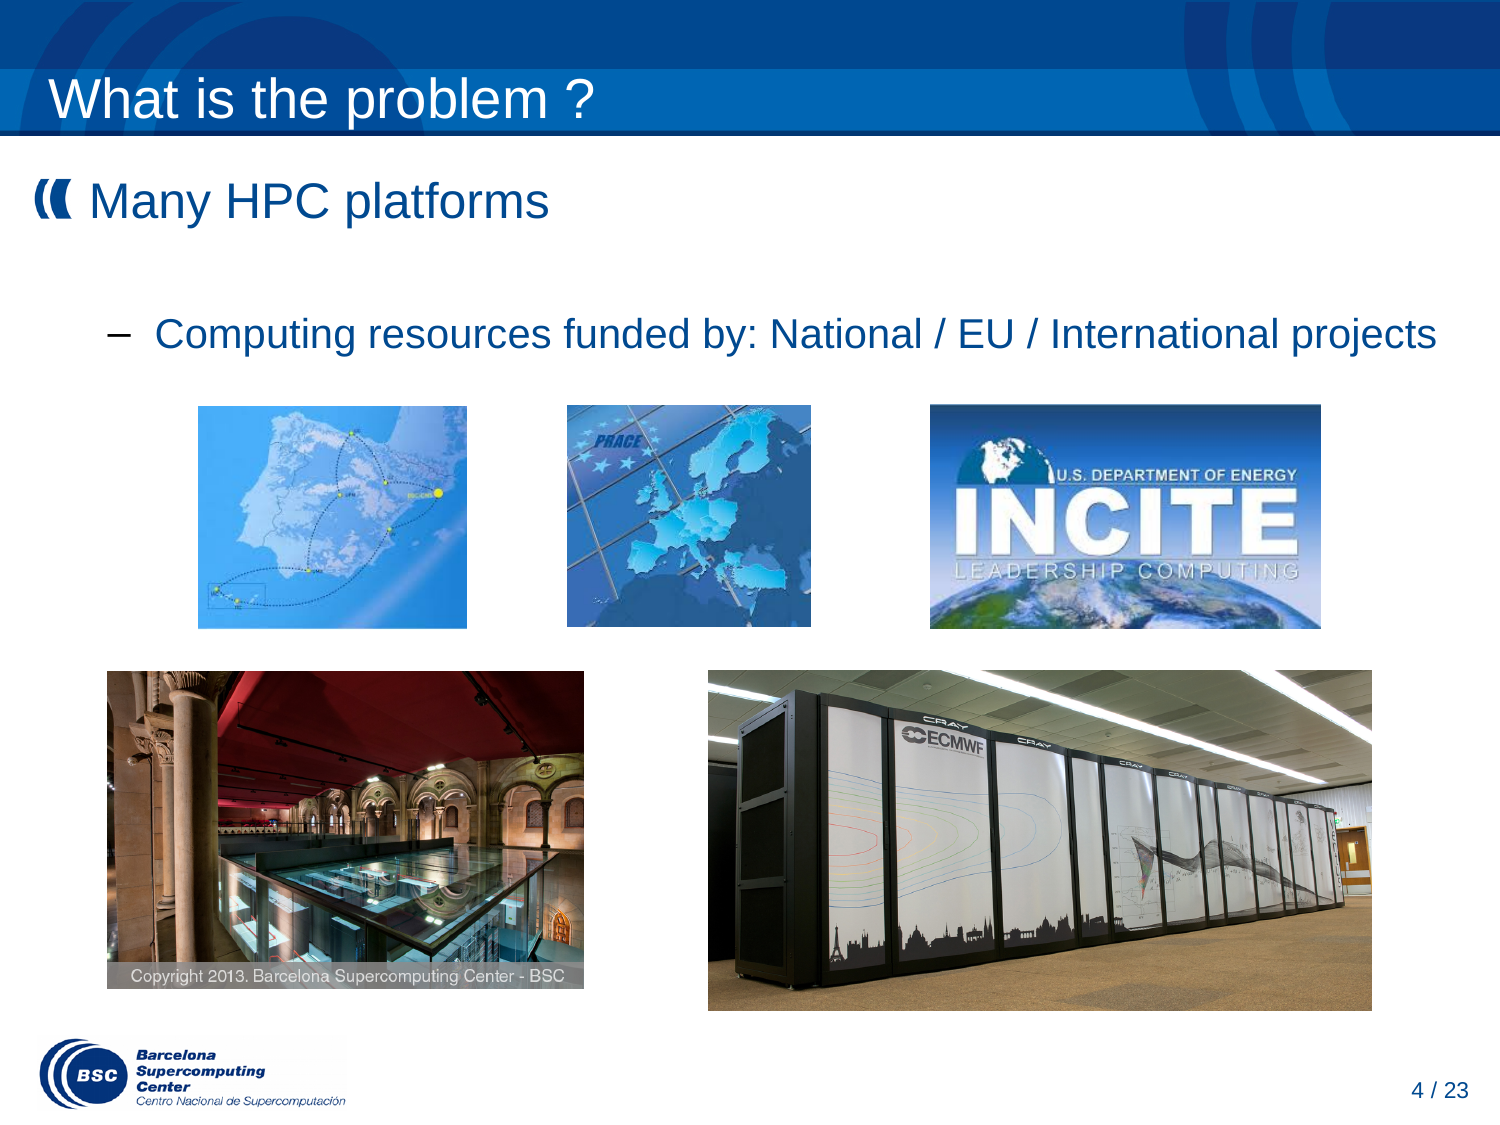

# What is the problem ?
Many HPC platforms
Computing resources funded by: National / EU / International projects